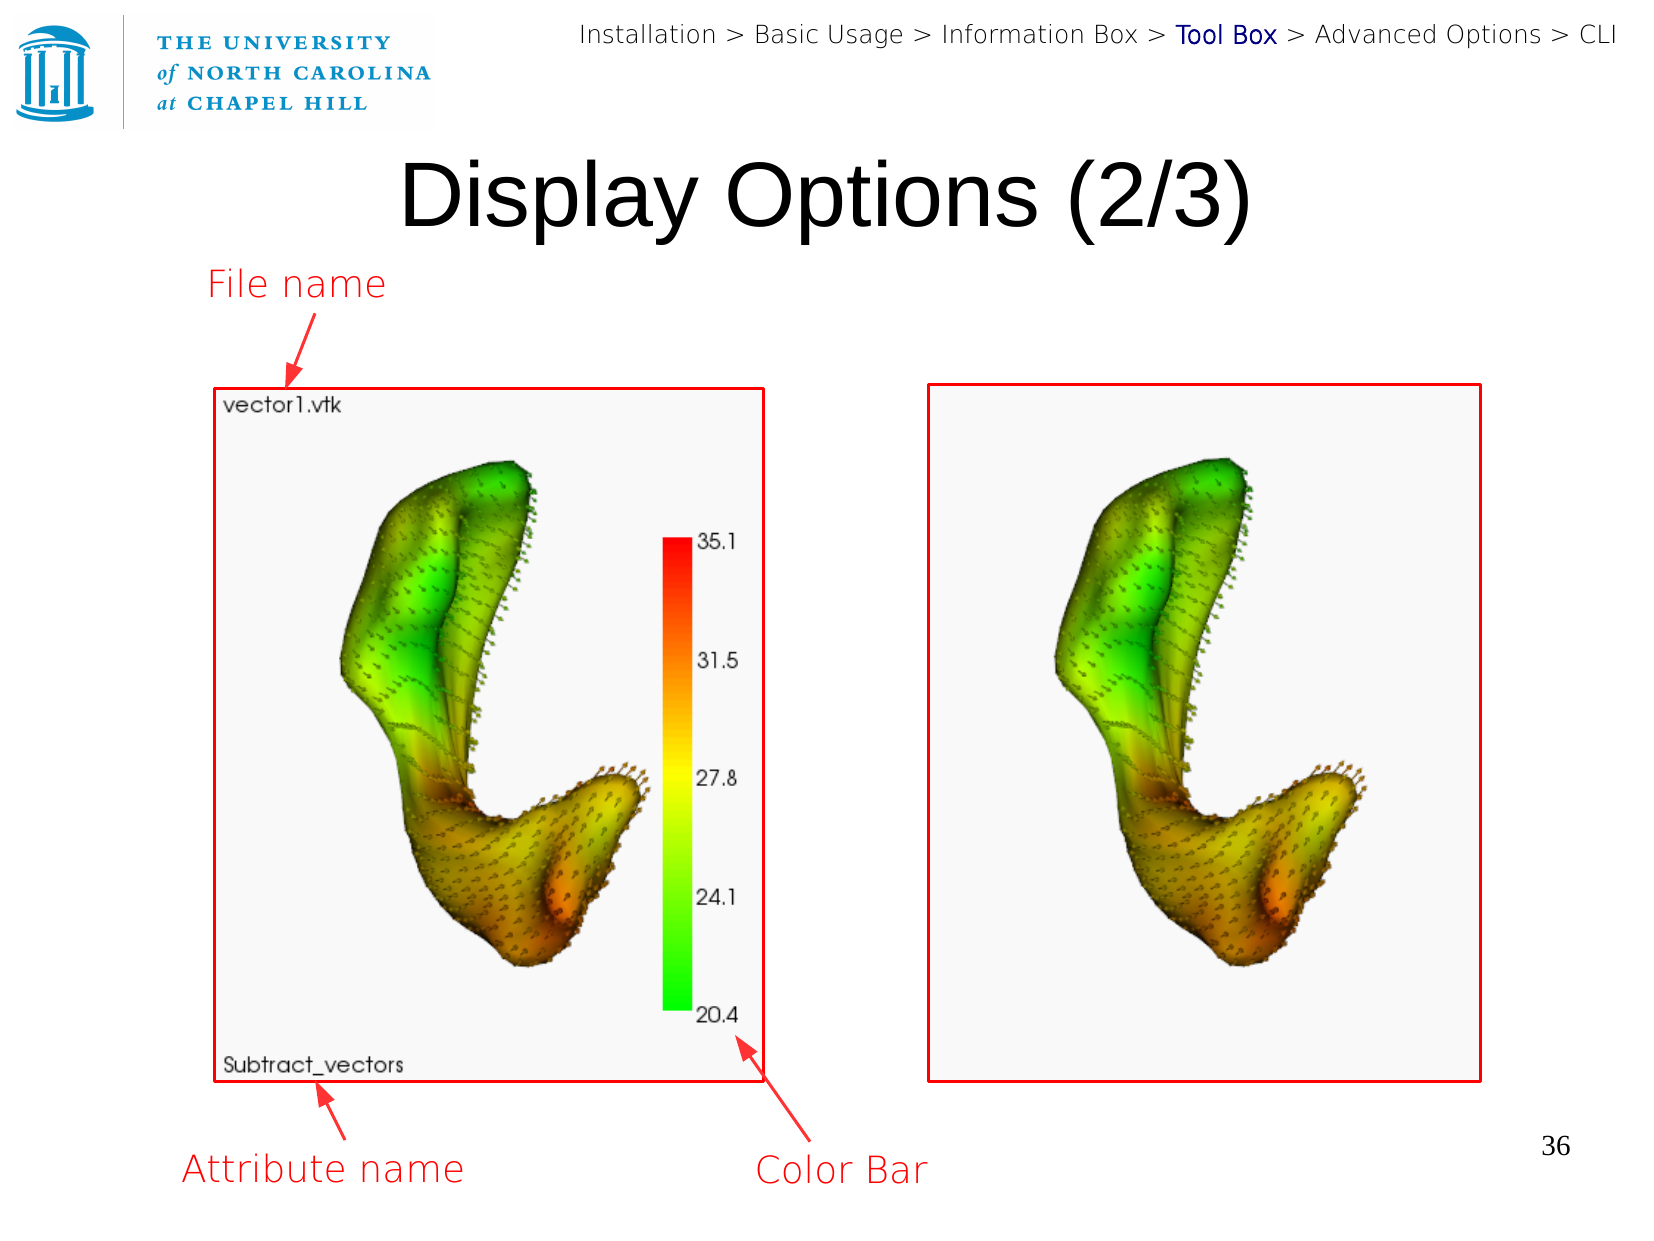

Installation > Basic Usage > Information Box > Tool Box > Advanced Options > CLI
# Display Options (2/3)
File name
36
Attribute name
Color Bar